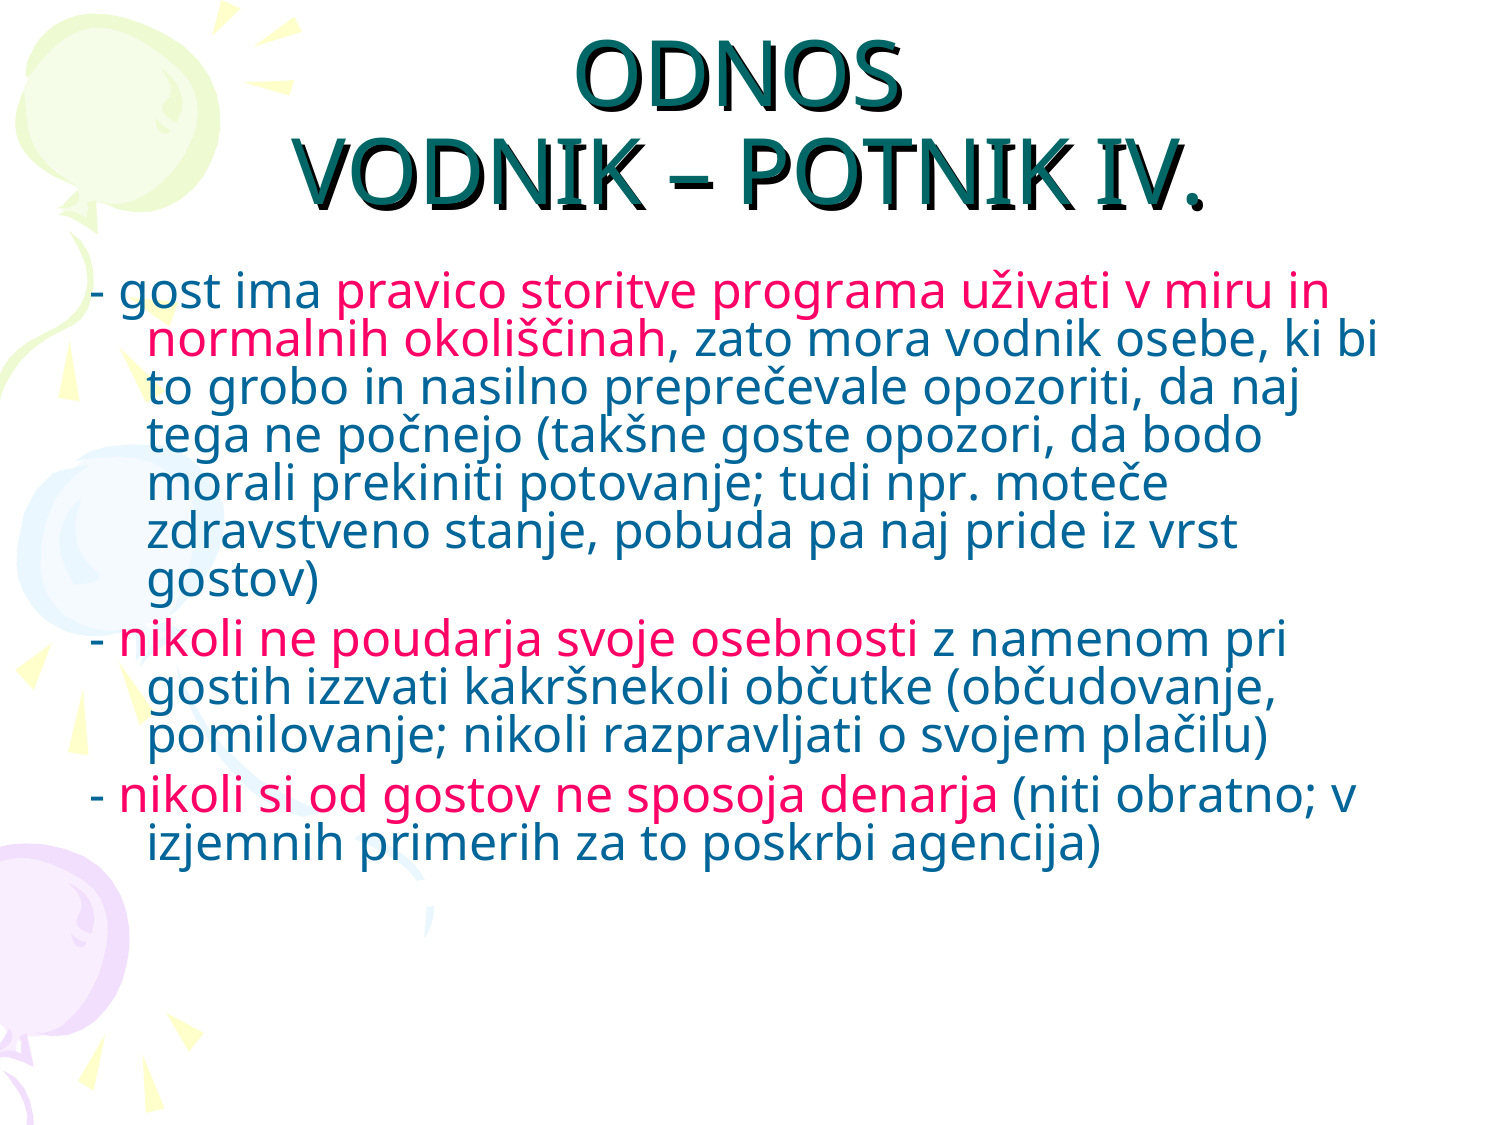

# ODNOS VODNIK – POTNIK IV.
- gost ima pravico storitve programa uživati v miru in normalnih okoliščinah, zato mora vodnik osebe, ki bi to grobo in nasilno preprečevale opozoriti, da naj tega ne počnejo (takšne goste opozori, da bodo morali prekiniti potovanje; tudi npr. moteče zdravstveno stanje, pobuda pa naj pride iz vrst gostov)
- nikoli ne poudarja svoje osebnosti z namenom pri gostih izzvati kakršnekoli občutke (občudovanje, pomilovanje; nikoli razpravljati o svojem plačilu)
- nikoli si od gostov ne sposoja denarja (niti obratno; v izjemnih primerih za to poskrbi agencija)